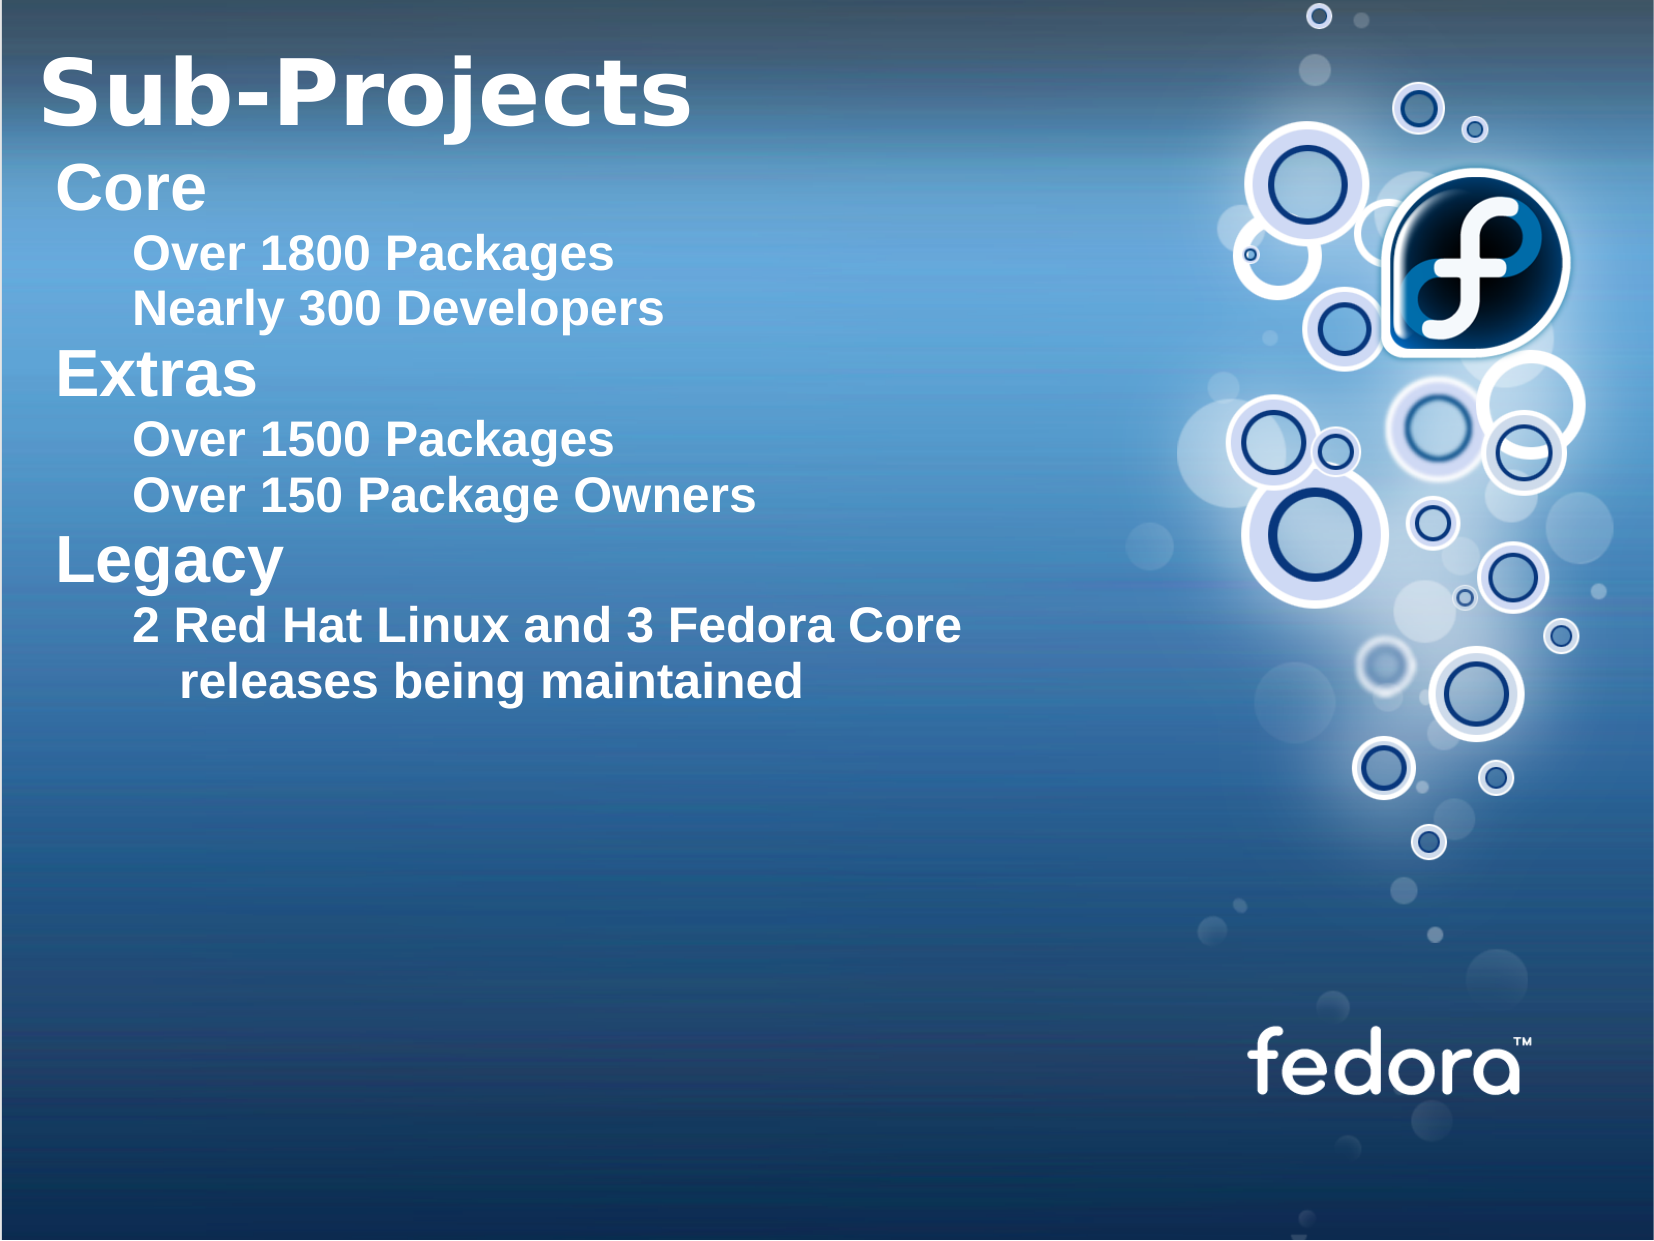

# Sub-Projects
Core
Over 1800 Packages
Nearly 300 Developers
Extras
Over 1500 Packages
Over 150 Package Owners
Legacy
2 Red Hat Linux and 3 Fedora Core
releases being maintained